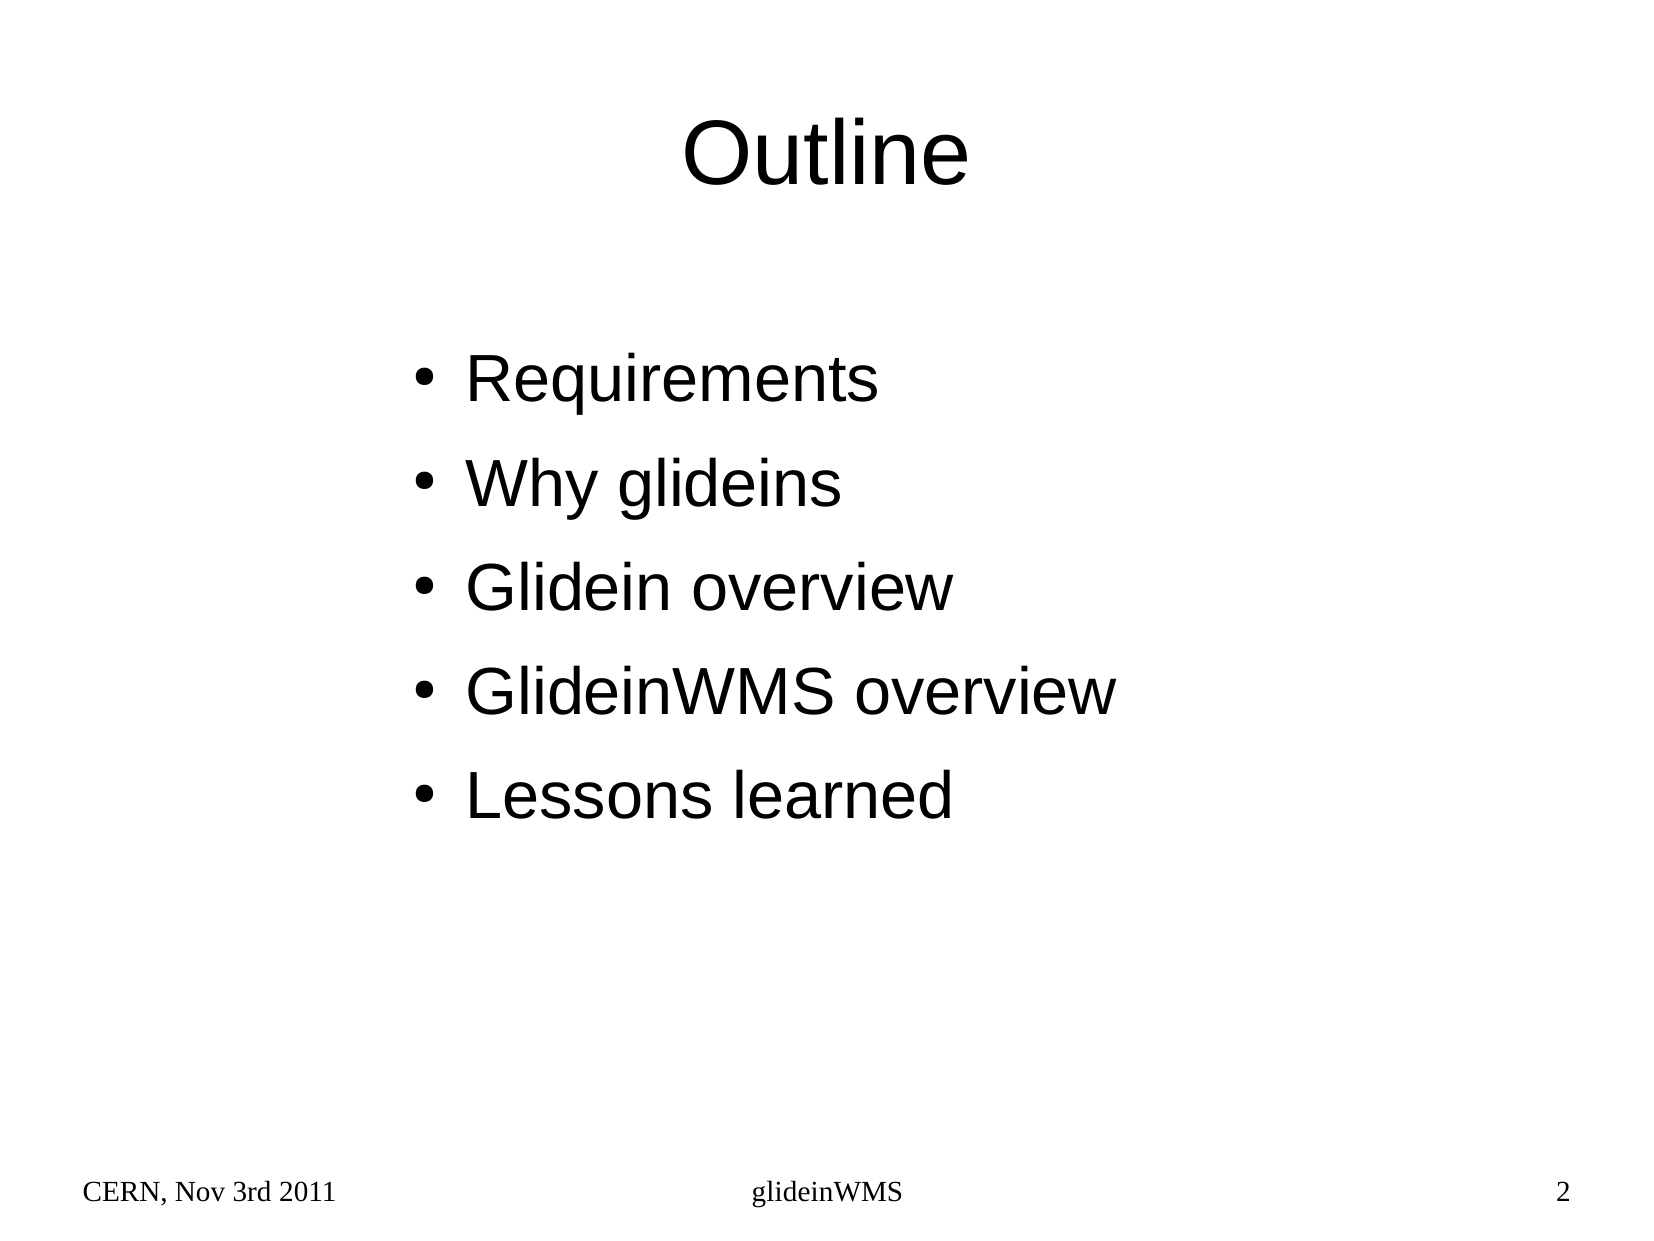

# Outline
Requirements
Why glideins
Glidein overview
GlideinWMS overview
Lessons learned
CERN, Nov 3rd 2011
glideinWMS
2